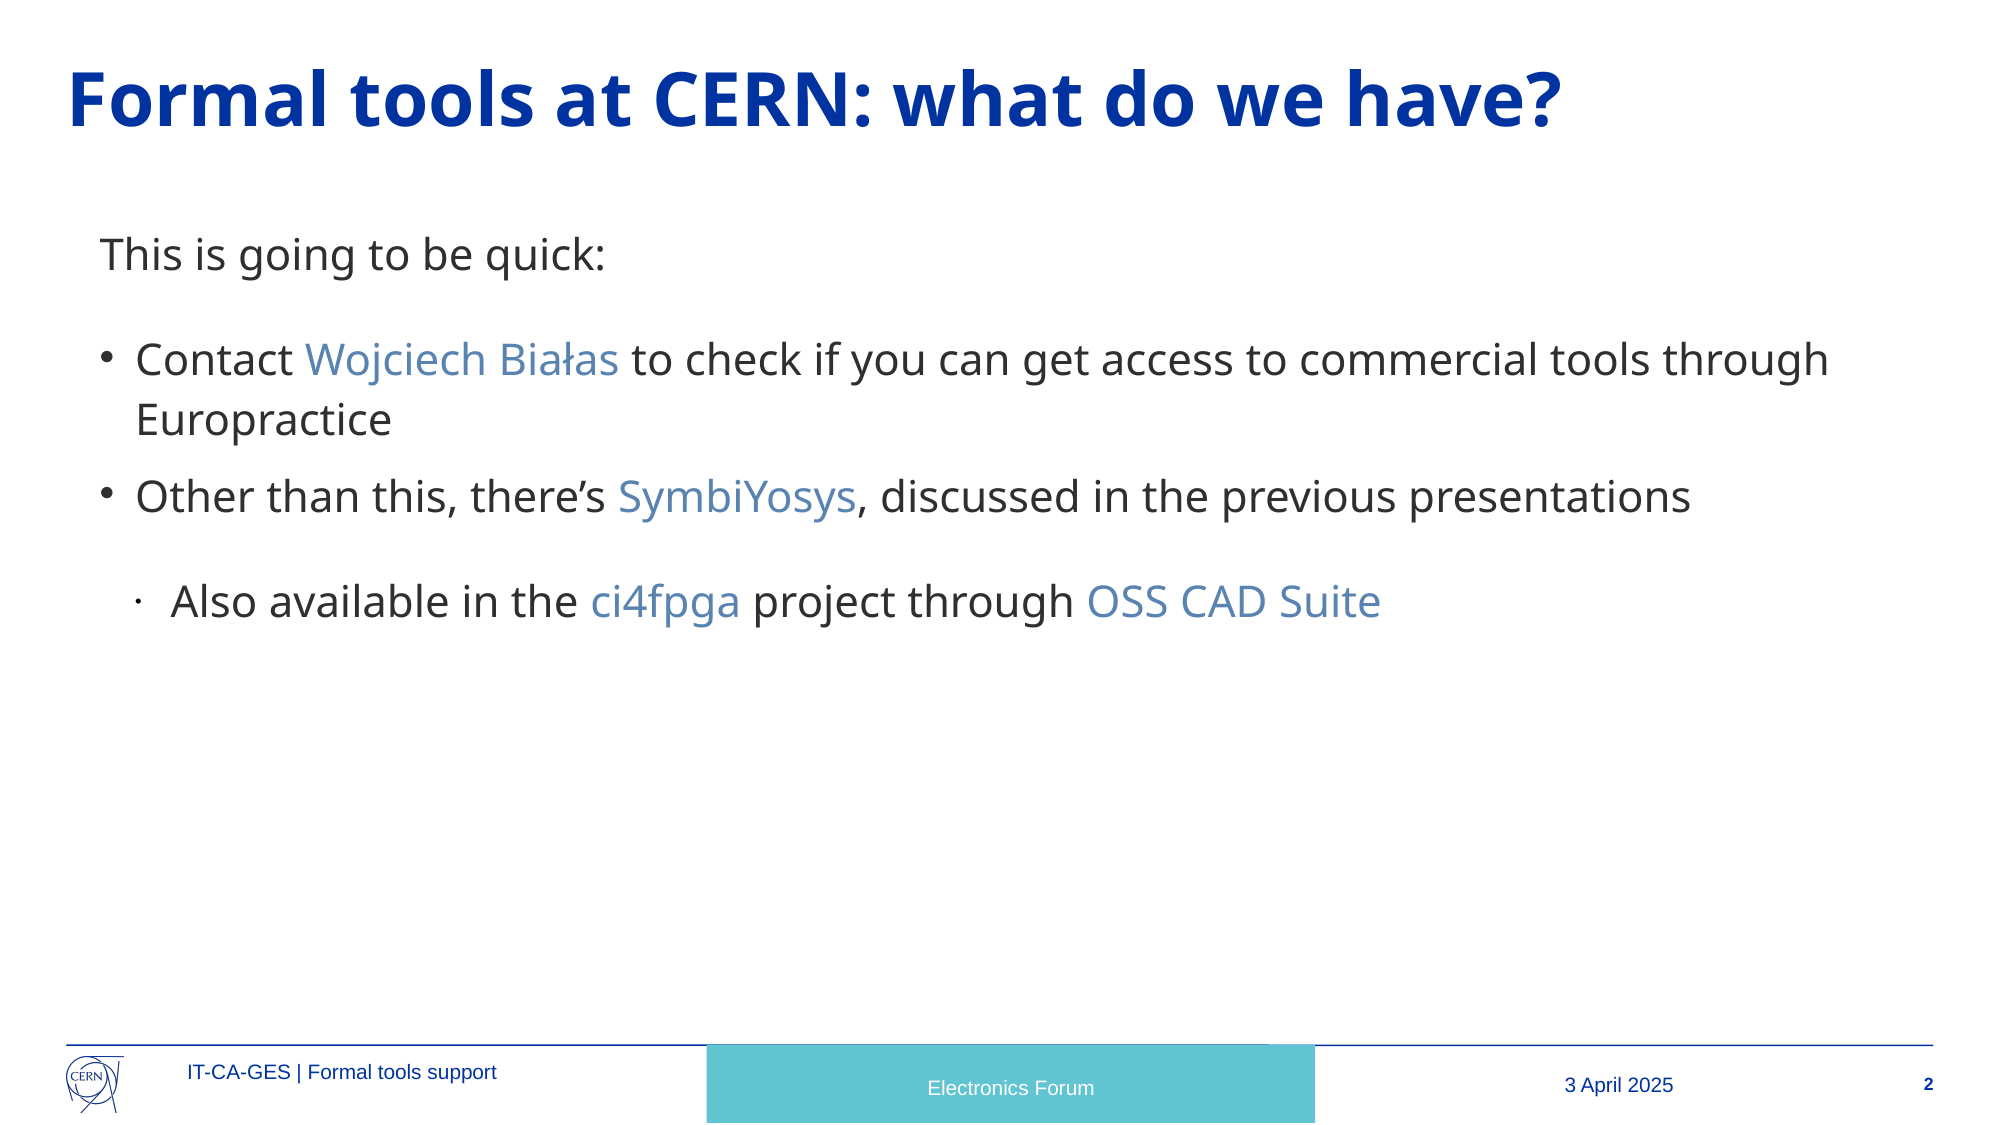

# Formal tools at CERN: what do we have?
This is going to be quick:
Contact Wojciech Białas to check if you can get access to commercial tools through Europractice
Other than this, there’s SymbiYosys, discussed in the previous presentations
Also available in the ci4fpga project through OSS CAD Suite
Electronics Forum
IT-CA-GES | Formal tools support
3 April 2025